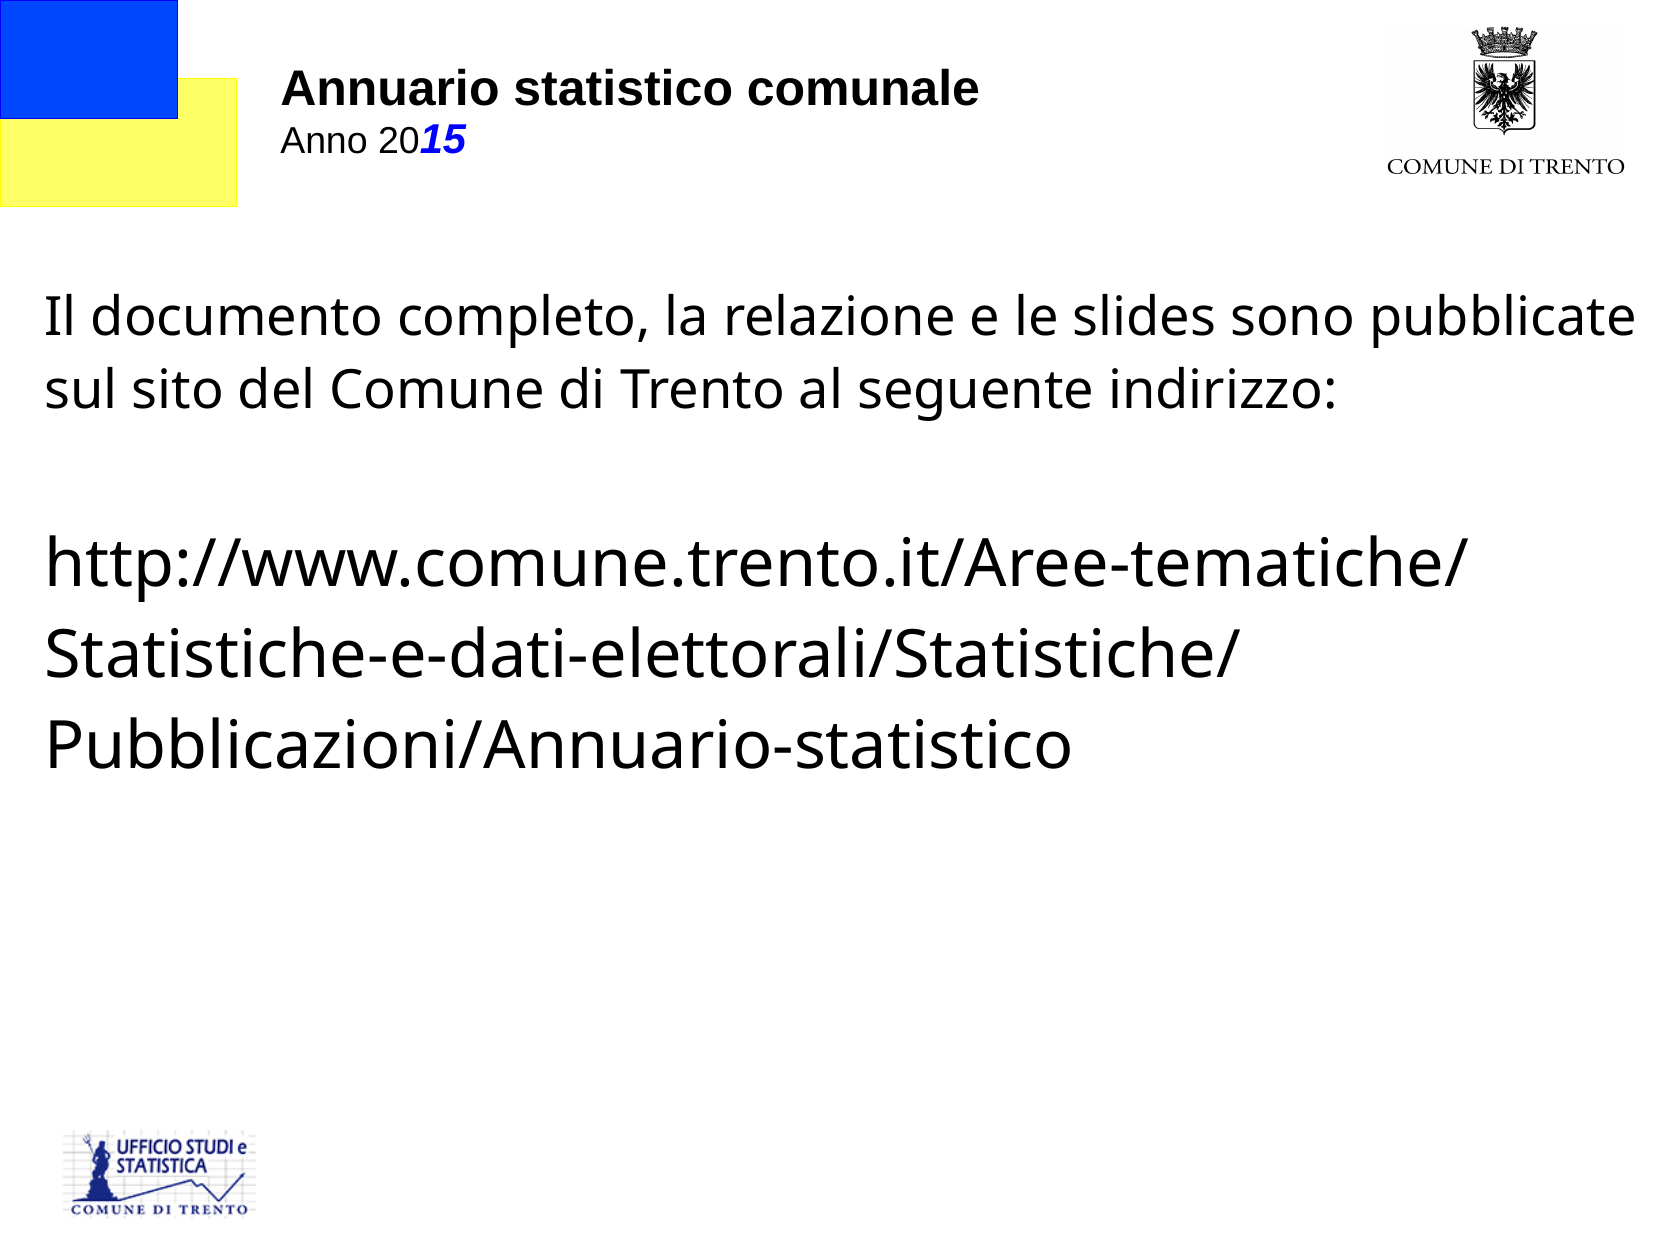

Annuario statistico comunale
Anno 2015
Il documento completo, la relazione e le slides sono pubblicate sul sito del Comune di Trento al seguente indirizzo:
http://www.comune.trento.it/Aree-tematiche/Statistiche-e-dati-elettorali/Statistiche/Pubblicazioni/Annuario-statistico